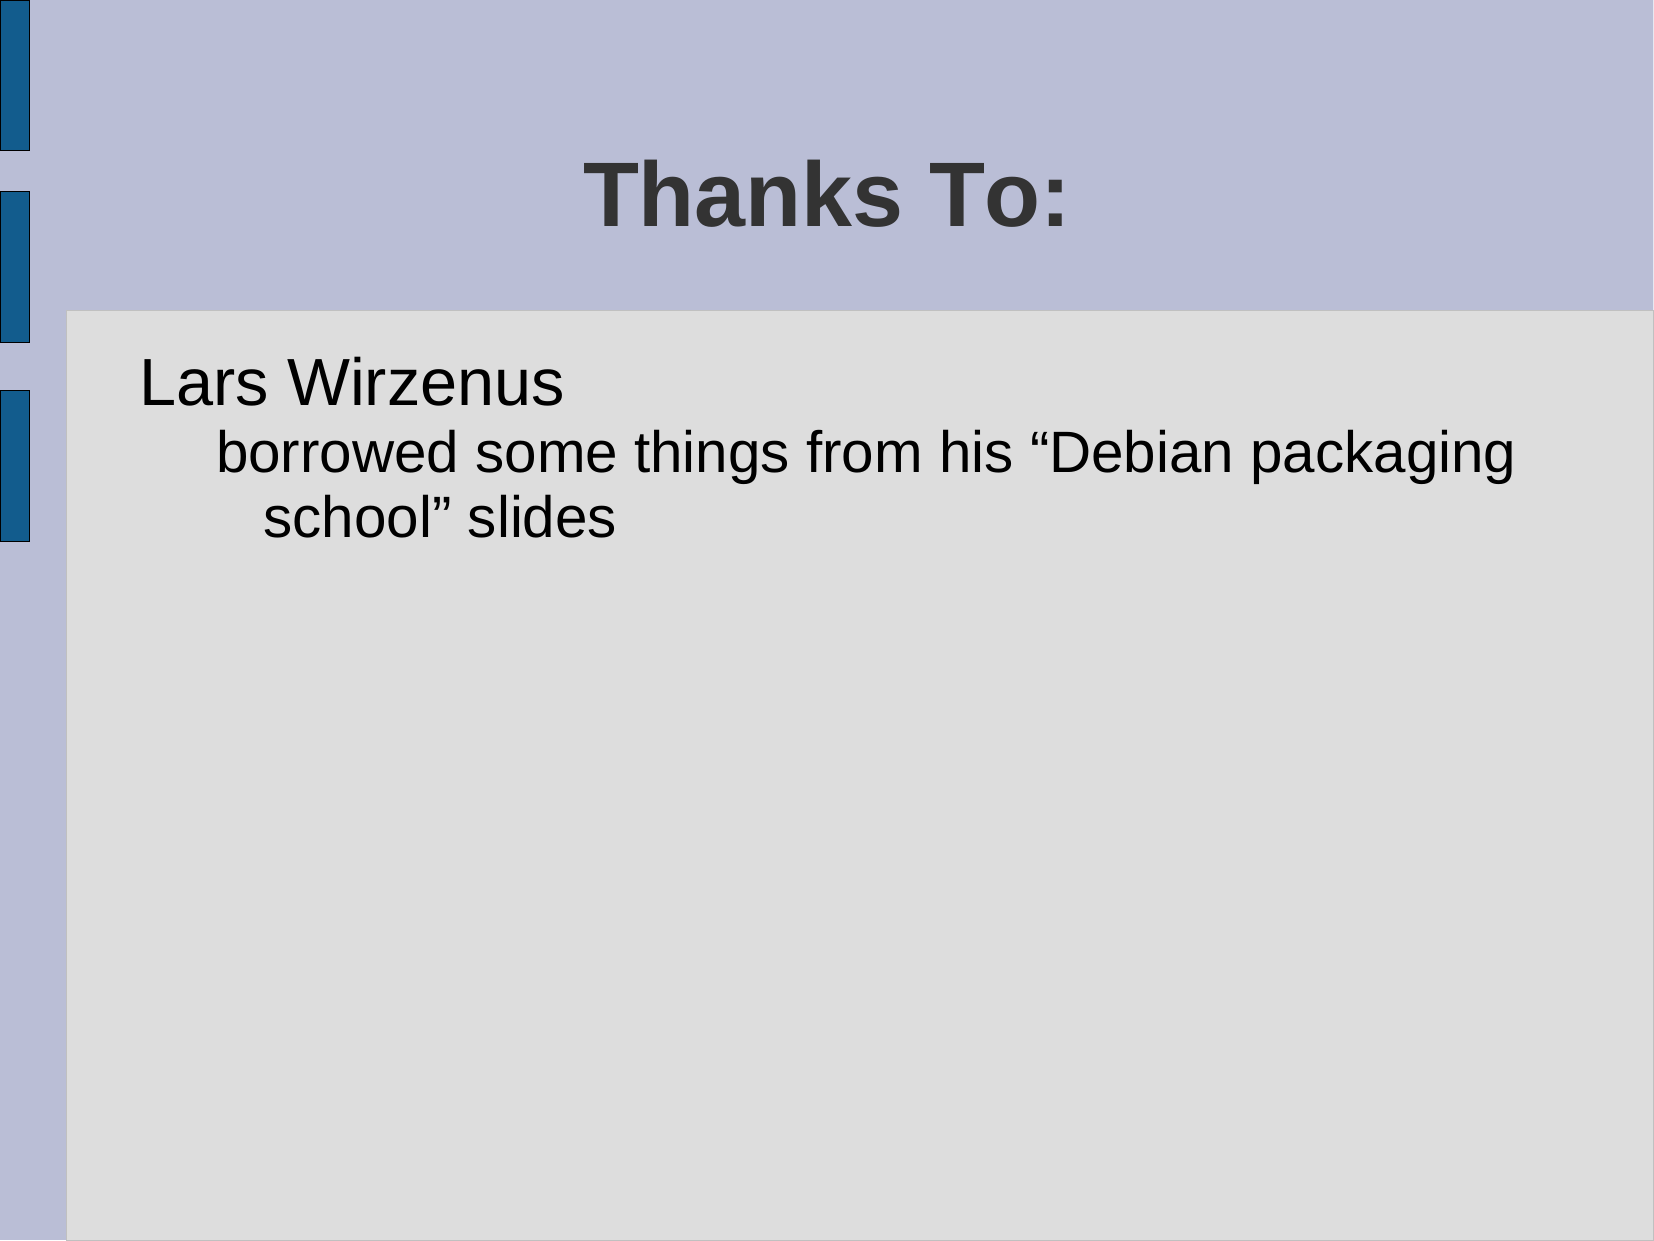

# Thanks To:
Lars Wirzenus
borrowed some things from his “Debian packaging school” slides